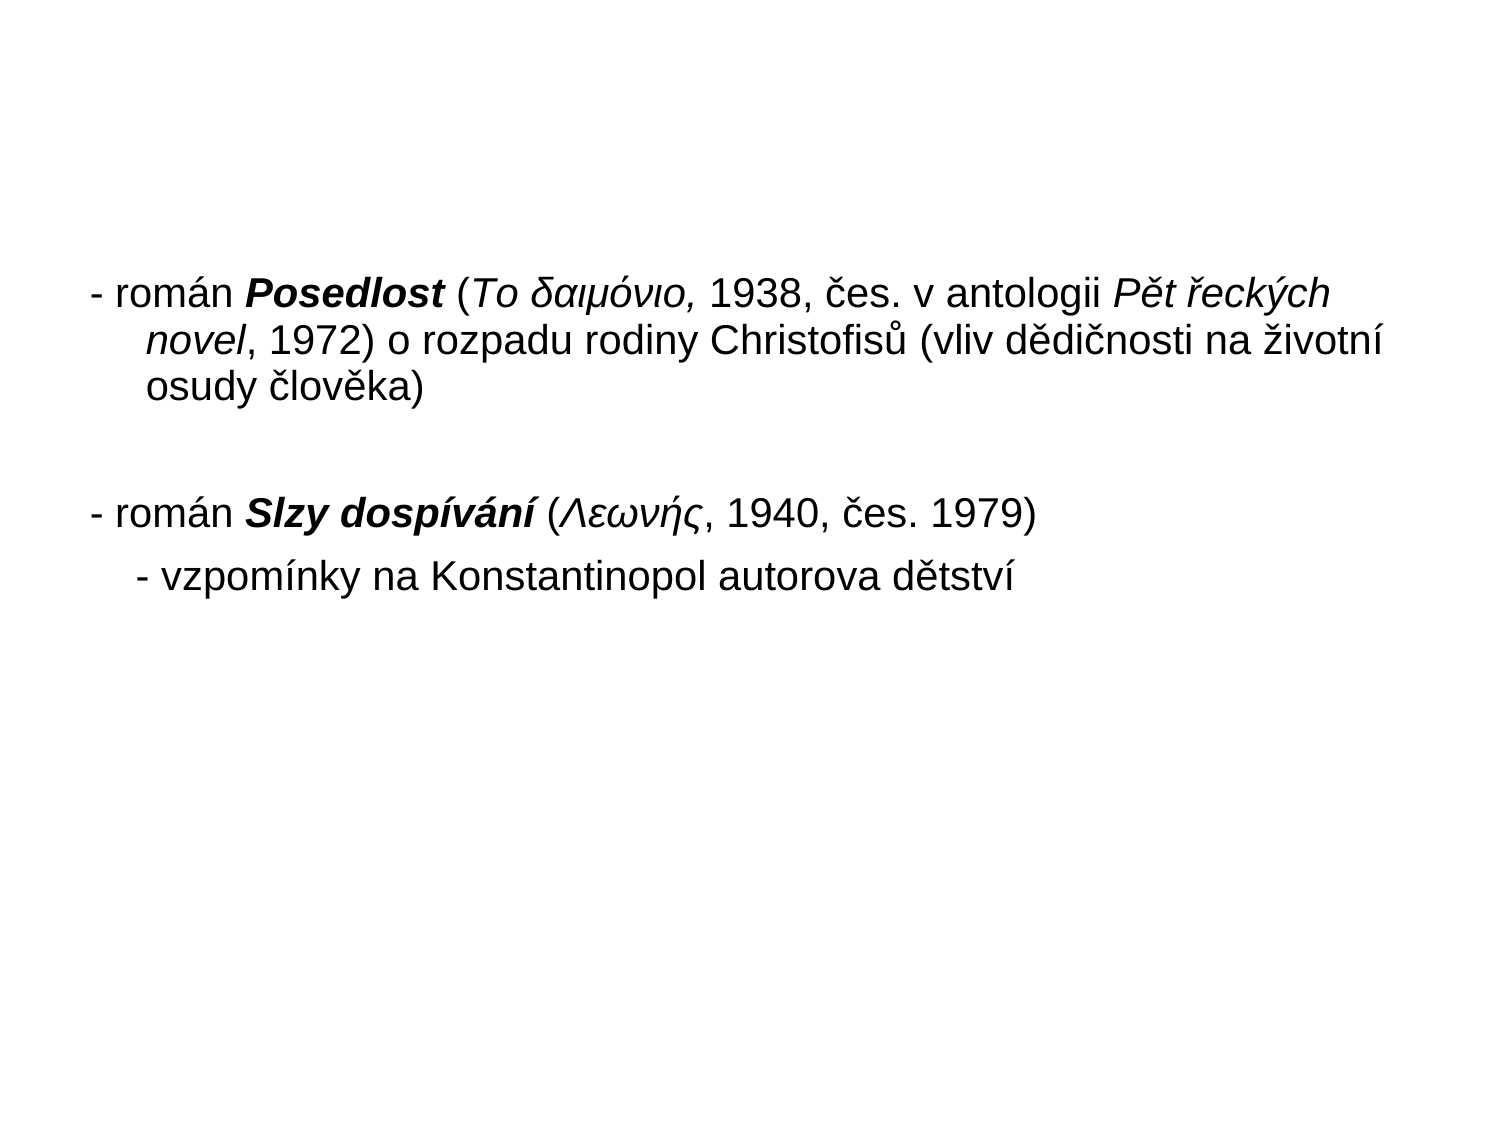

#
- román Posedlost (Το δαιμόνιο, 1938, čes. v antologii Pět řeckých novel, 1972) o rozpadu rodiny Christofisů (vliv dědičnosti na životní osudy člověka)
- román Slzy dospívání (Λεωνής, 1940, čes. 1979)
 - vzpomínky na Konstantinopol autorova dětství